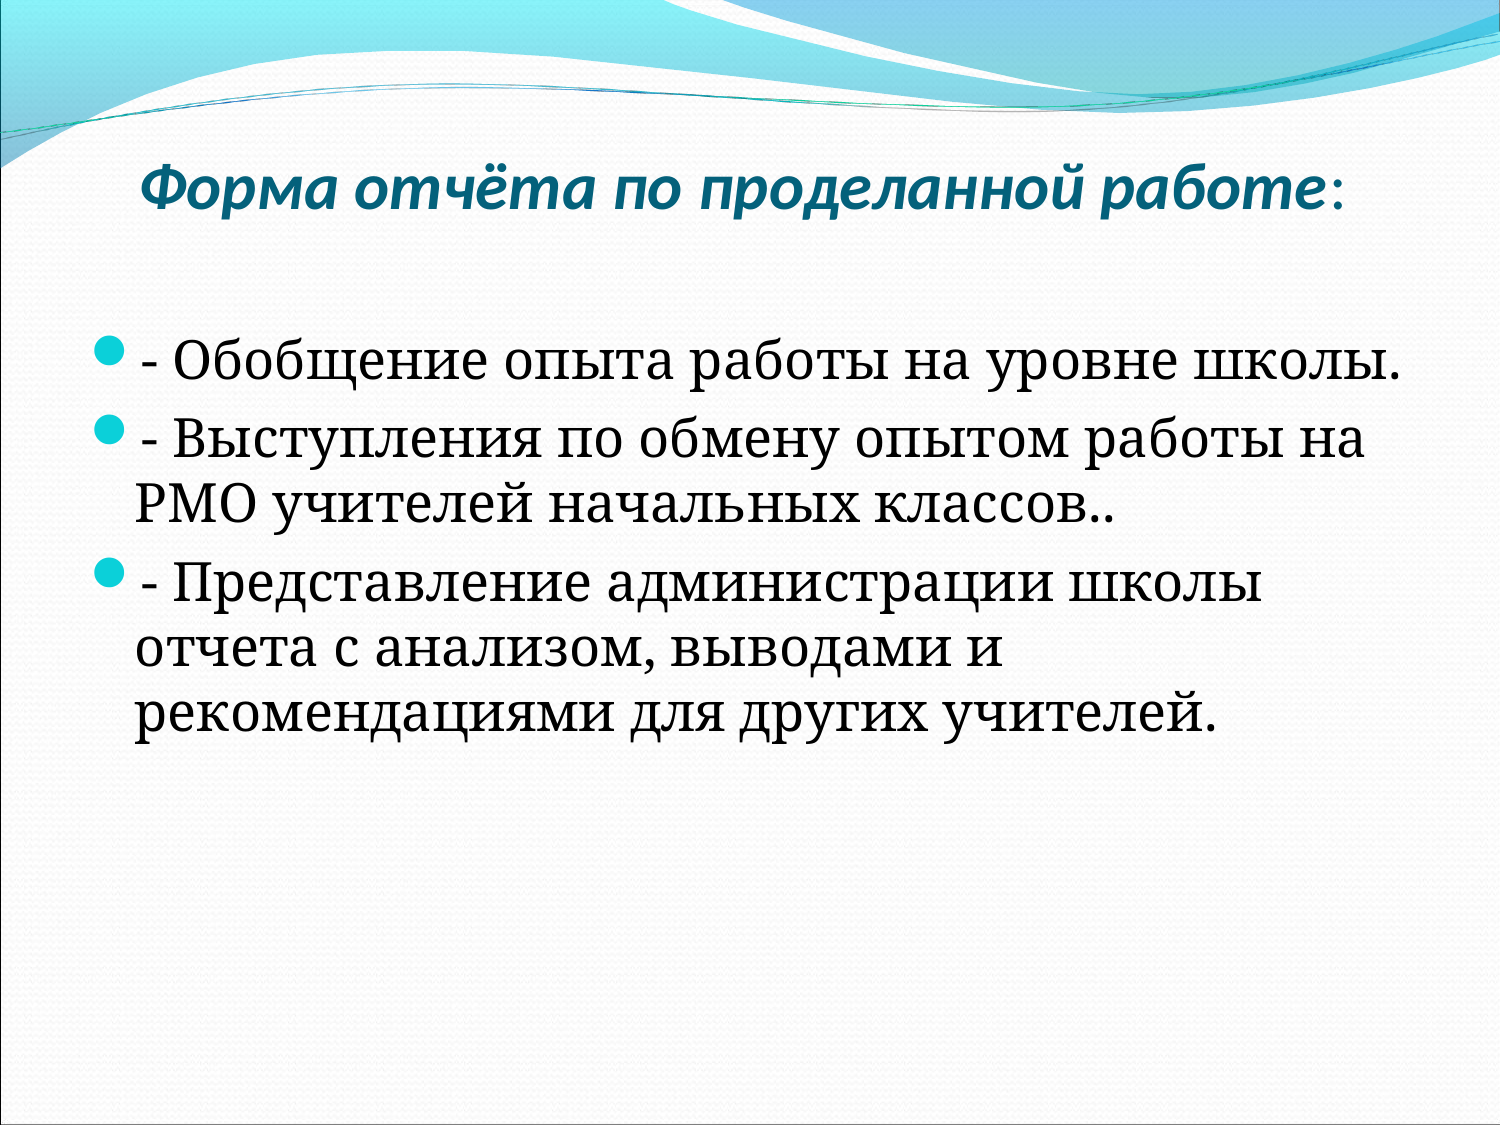

# Форма отчёта по проделанной работе:
- Обобщение опыта работы на уровне школы.
- Выступления по обмену опытом работы на РМО учителей начальных классов..
- Представление администрации школы отчета с анализом, выводами и рекомендациями для других учителей.